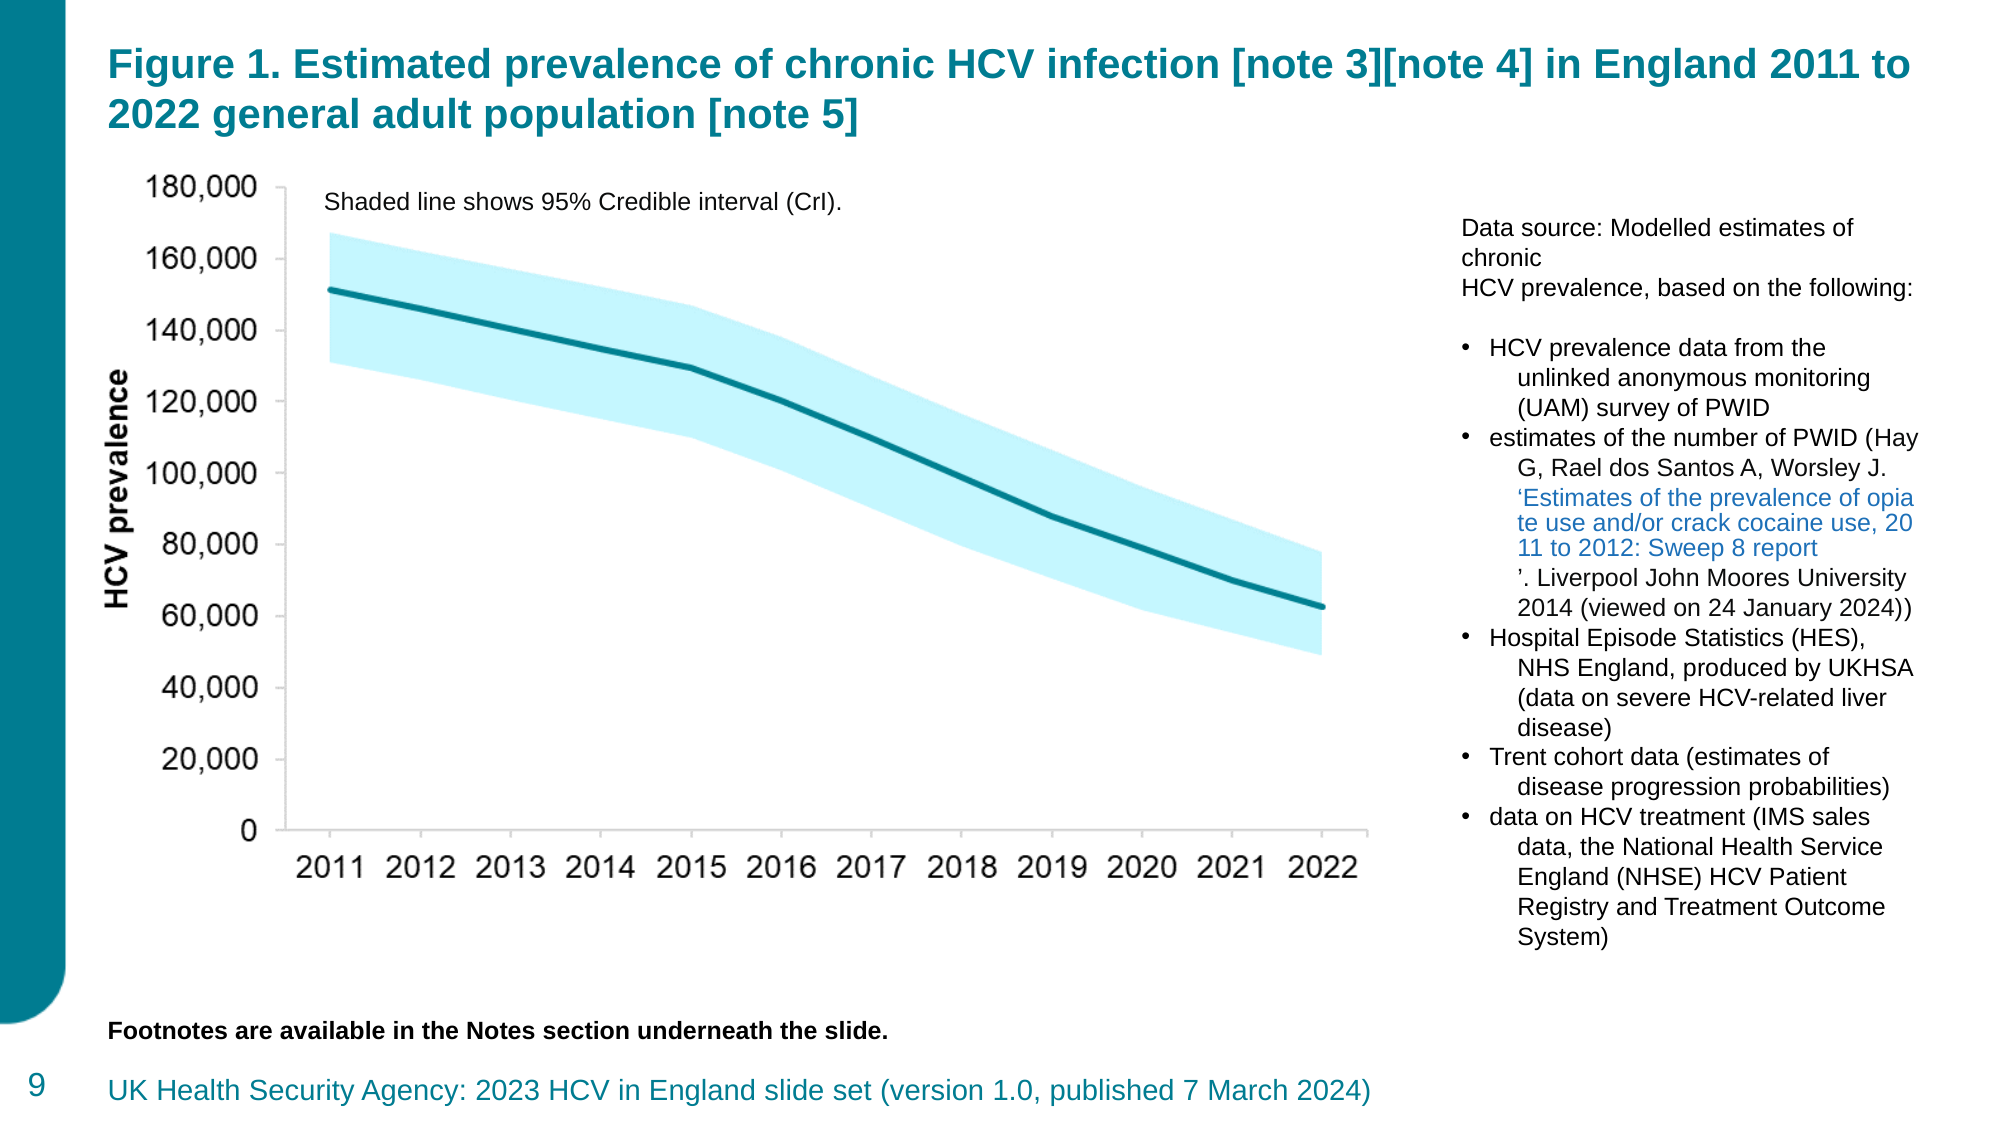

# Figure 1. Estimated prevalence of chronic HCV infection [note 3][note 4] in England 2011 to 2022 general adult population [note 5]
Shaded line shows 95% Credible interval (CrI).
Data source: Modelled estimates of chronic
HCV prevalence, based on the following:
HCV prevalence data from the unlinked anonymous monitoring (UAM) survey of PWID
estimates of the number of PWID (Hay G, Rael dos Santos A, Worsley J. ‘Estimates of the prevalence of opiate use and/or crack cocaine use, 2011 to 2012: Sweep 8 report’. Liverpool John Moores University 2014 (viewed on 24 January 2024))
Hospital Episode Statistics (HES), NHS England, produced by UKHSA (data on severe HCV-related liver disease)
Trent cohort data (estimates of disease progression probabilities)
data on HCV treatment (IMS sales data, the National Health Service England (NHSE) HCV Patient Registry and Treatment Outcome System)
Footnotes are available in the Notes section underneath the slide.
8
UK Health Security Agency: 2023 HCV in England slide set (version 1.0, published 7 March 2024)